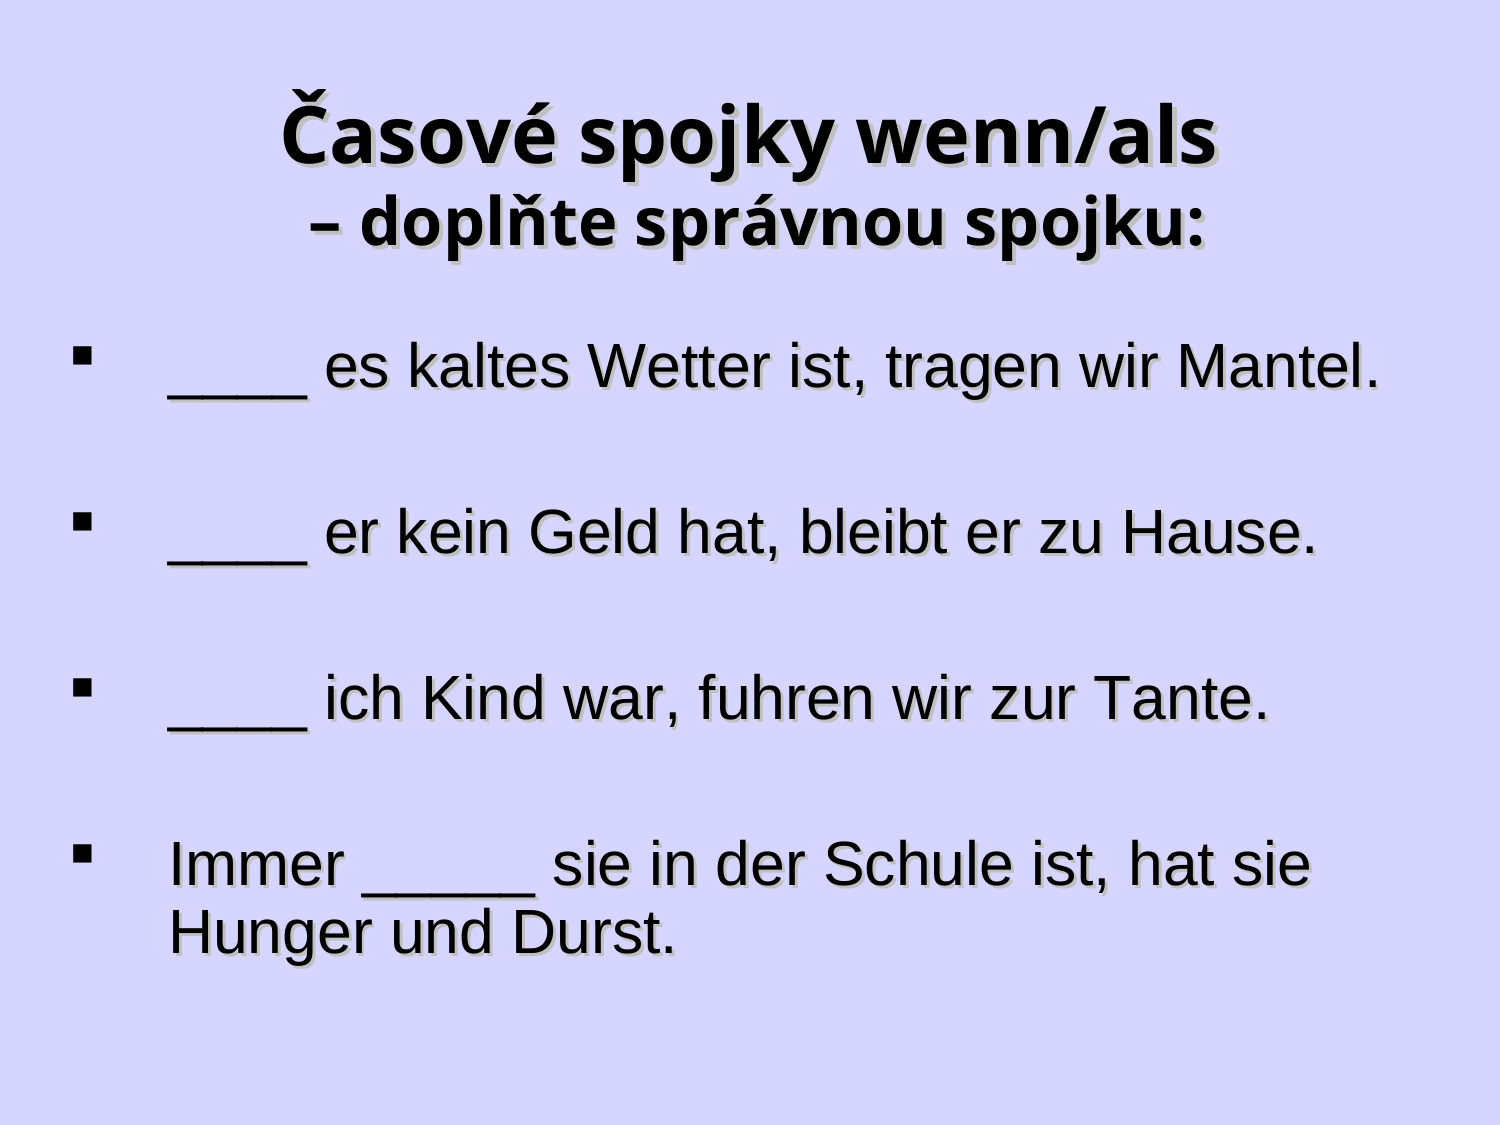

# Časové spojky wenn/als – doplňte správnou spojku:
____ es kaltes Wetter ist, tragen wir Mantel.
____ er kein Geld hat, bleibt er zu Hause.
____ ich Kind war, fuhren wir zur Tante.
Immer _____ sie in der Schule ist, hat sie Hunger und Durst.